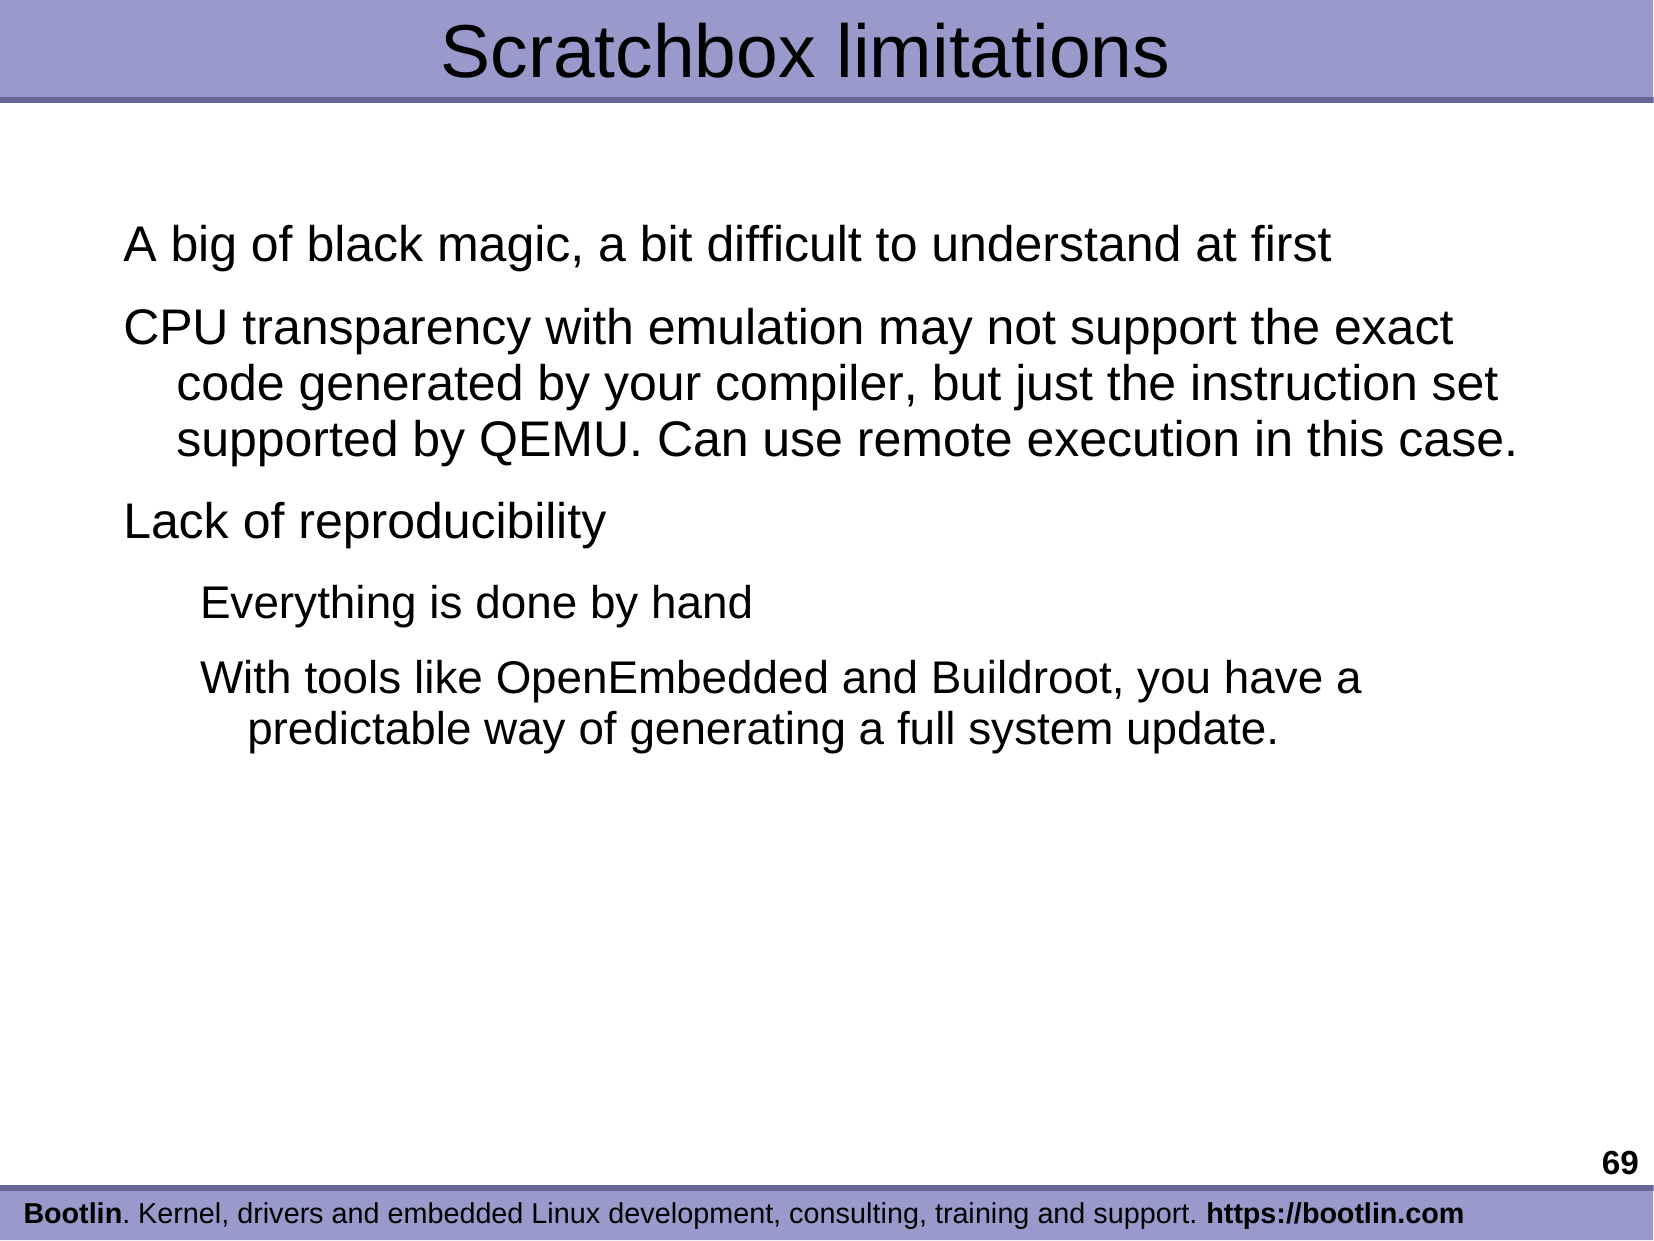

# Scratchbox limitations
A big of black magic, a bit difficult to understand at first
CPU transparency with emulation may not support the exact code generated by your compiler, but just the instruction set supported by QEMU. Can use remote execution in this case.
Lack of reproducibility
Everything is done by hand
With tools like OpenEmbedded and Buildroot, you have a predictable way of generating a full system update.